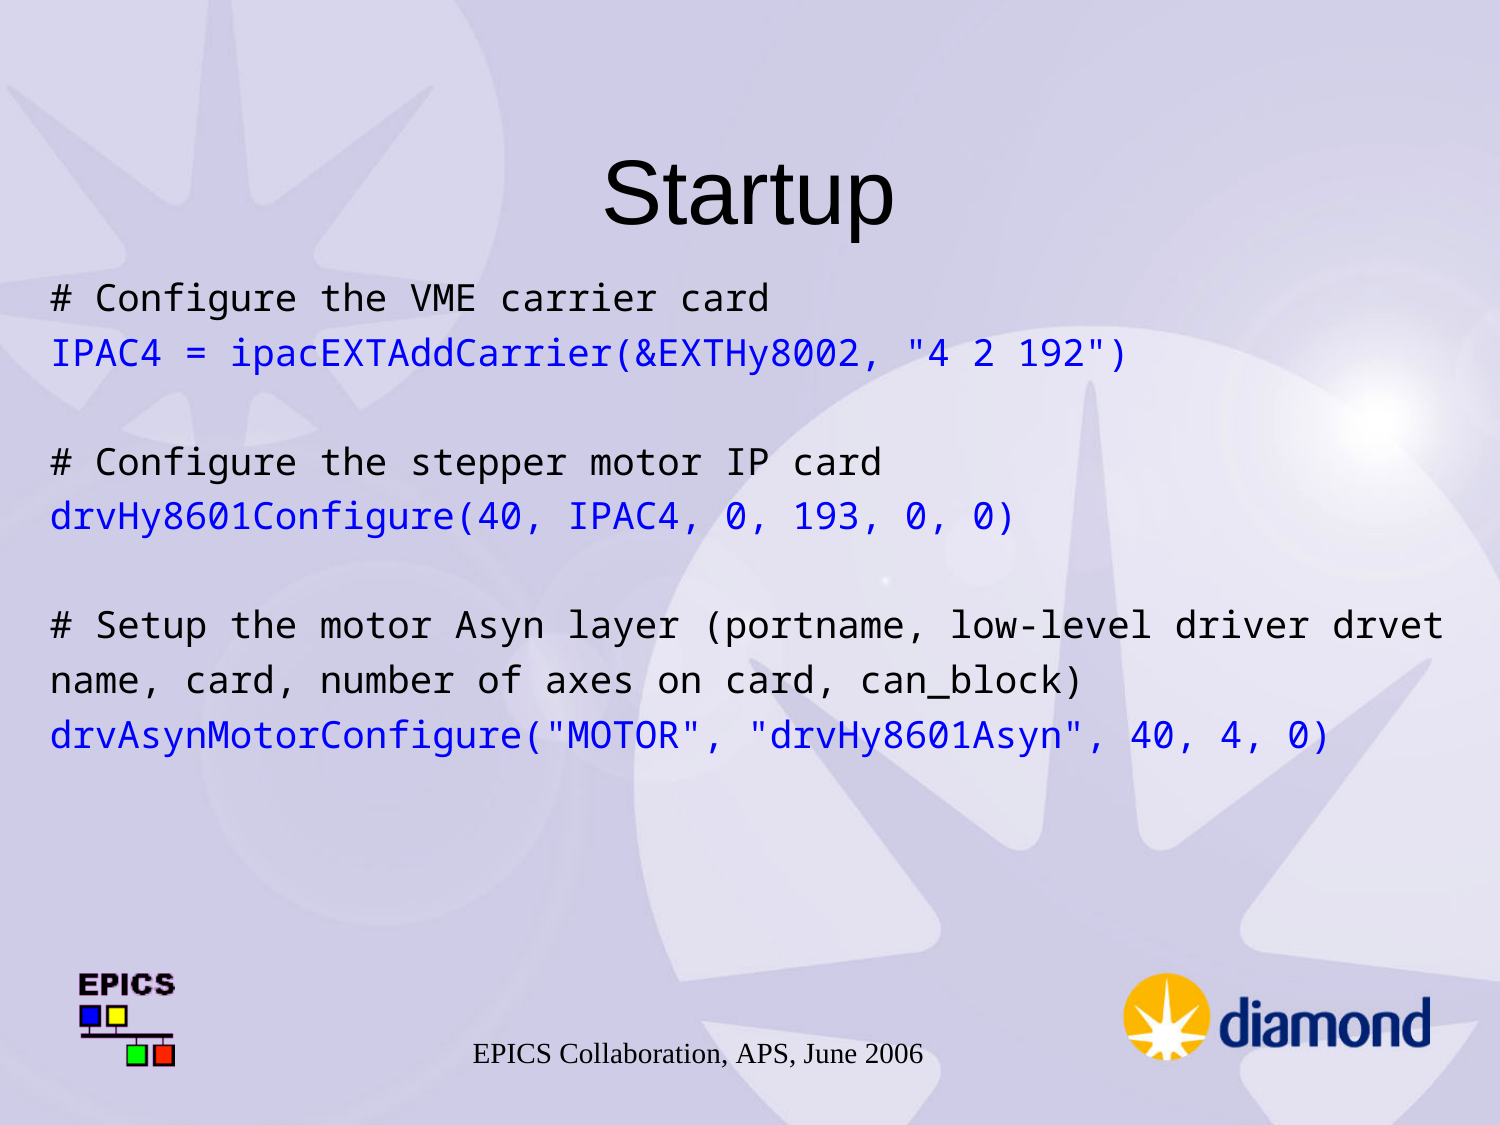

# Startup
# Configure the VME carrier card
IPAC4 = ipacEXTAddCarrier(&EXTHy8002, "4 2 192")
# Configure the stepper motor IP card
drvHy8601Configure(40, IPAC4, 0, 193, 0, 0)
# Setup the motor Asyn layer (portname, low-level driver drvet name, card, number of axes on card, can_block)
drvAsynMotorConfigure("MOTOR", "drvHy8601Asyn", 40, 4, 0)